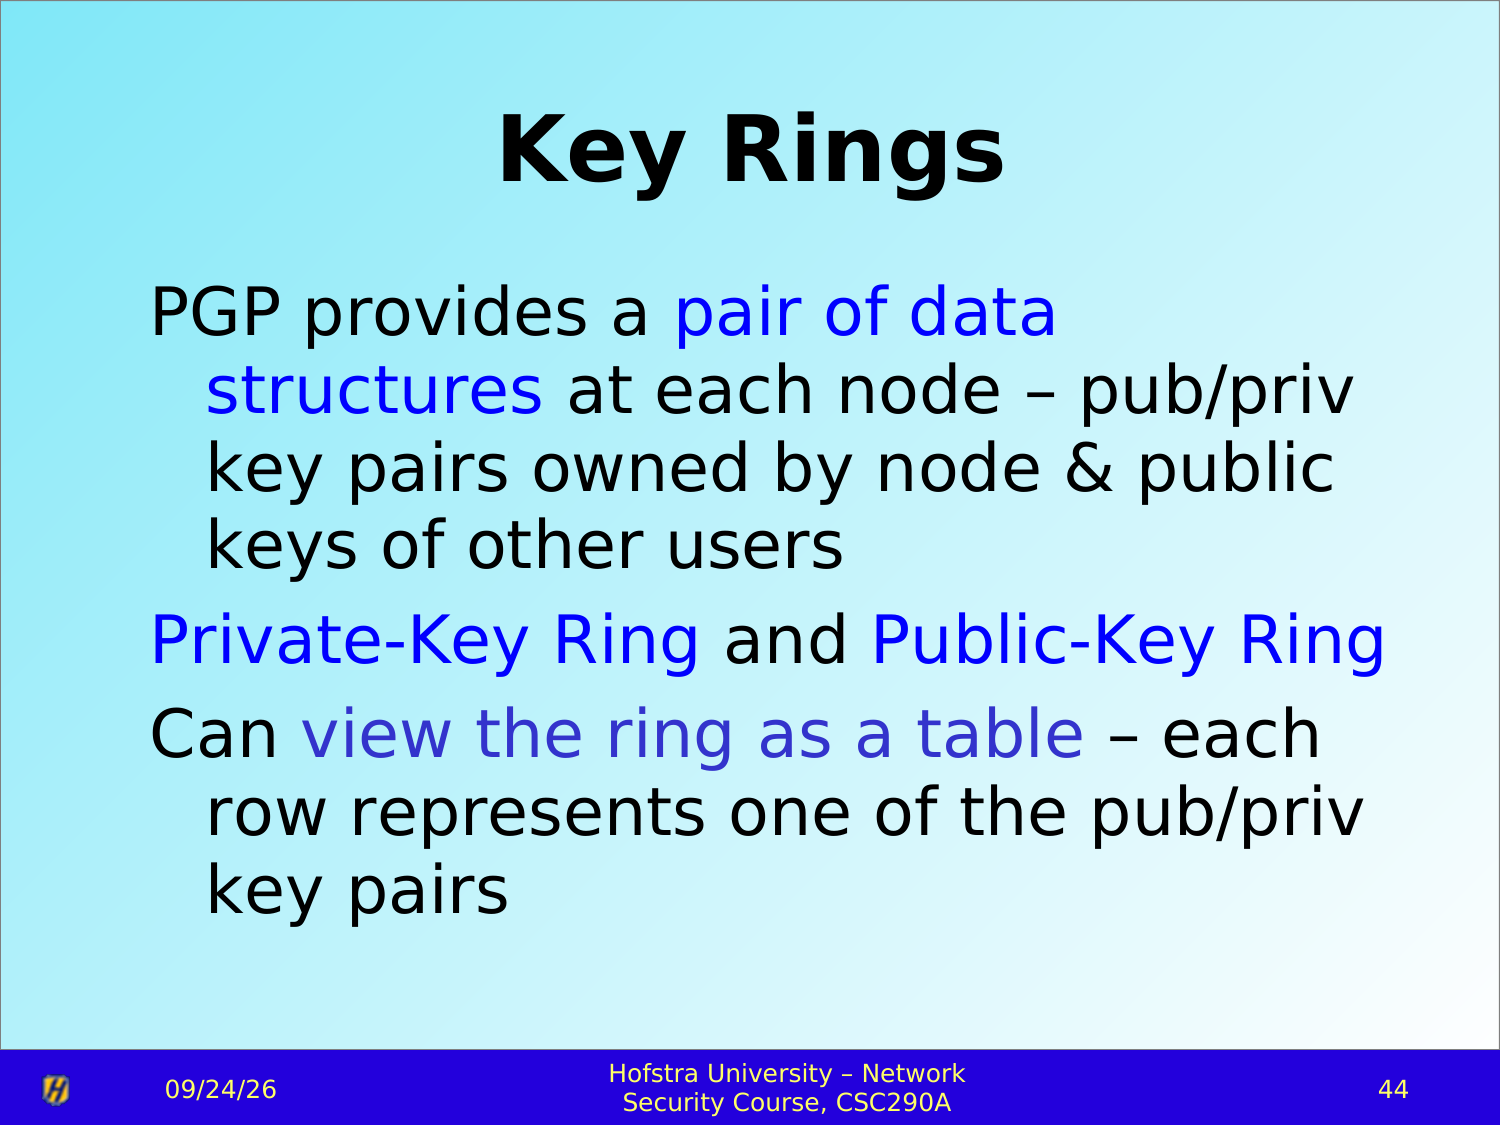

# Key Rings
PGP provides a pair of data structures at each node – pub/priv key pairs owned by node & public keys of other users
Private-Key Ring and Public-Key Ring
Can view the ring as a table – each row represents one of the pub/priv key pairs
44